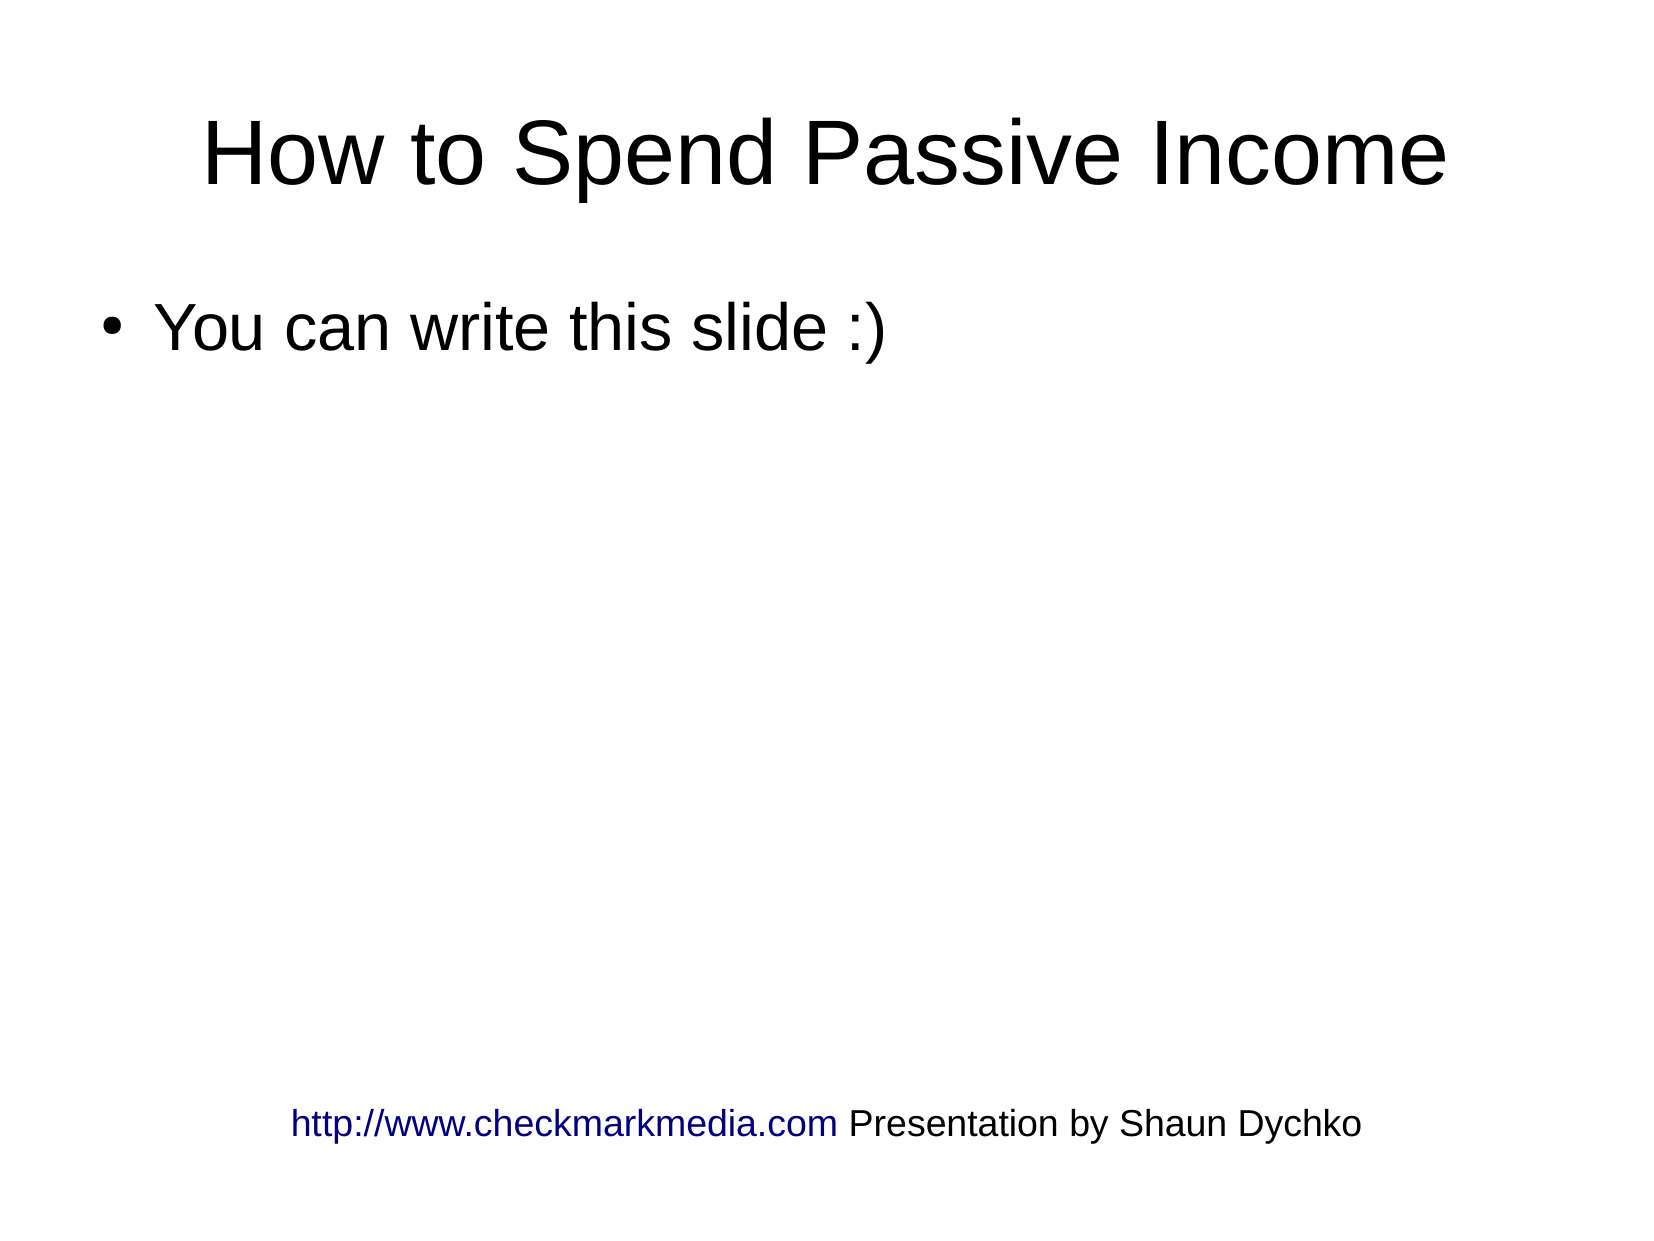

# How to Spend Passive Income
You can write this slide :)
http://www.checkmarkmedia.com Presentation by Shaun Dychko